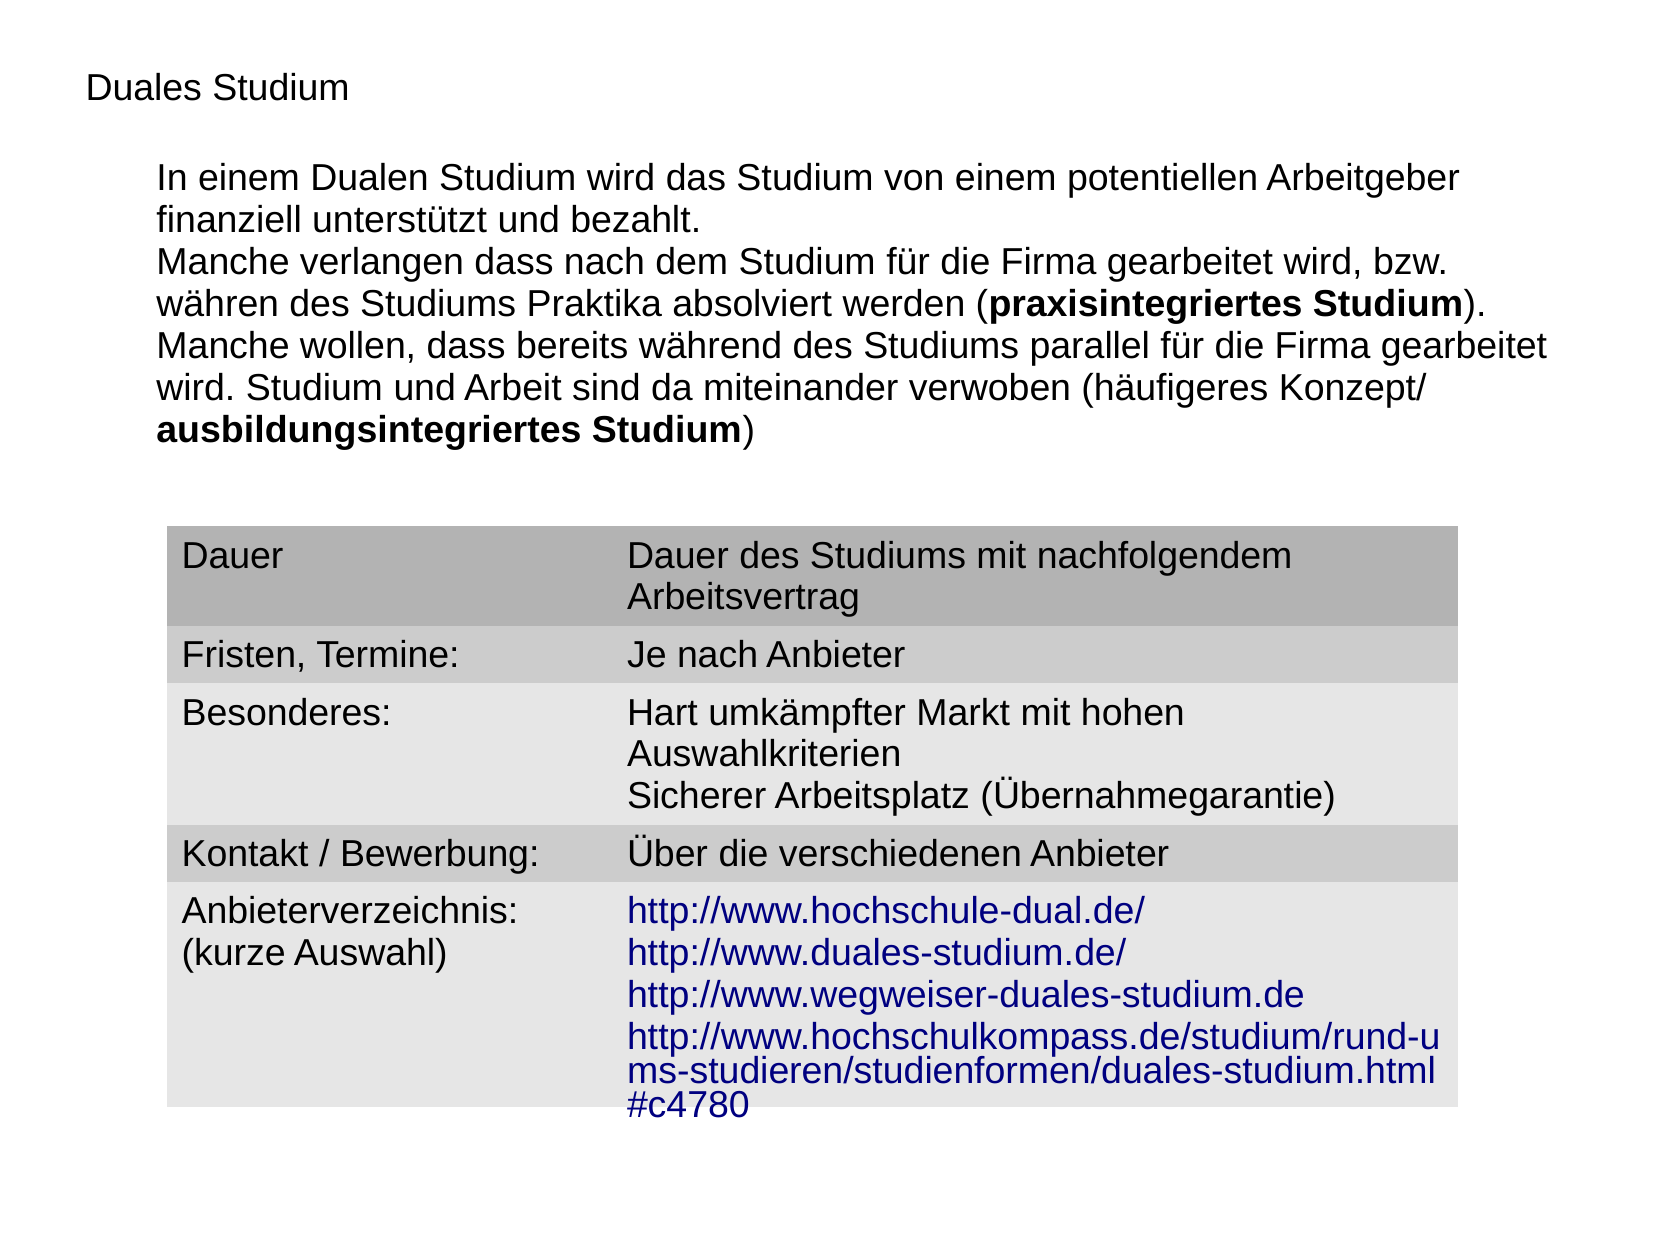

Duales Studium
In einem Dualen Studium wird das Studium von einem potentiellen Arbeitgeber finanziell unterstützt und bezahlt.
Manche verlangen dass nach dem Studium für die Firma gearbeitet wird, bzw. währen des Studiums Praktika absolviert werden (praxisintegriertes Studium).
Manche wollen, dass bereits während des Studiums parallel für die Firma gearbeitet wird. Studium und Arbeit sind da miteinander verwoben (häufigeres Konzept/ ausbildungsintegriertes Studium)
| Dauer | Dauer des Studiums mit nachfolgendem Arbeitsvertrag |
| --- | --- |
| Fristen, Termine: | Je nach Anbieter |
| Besonderes: | Hart umkämpfter Markt mit hohen Auswahlkriterien Sicherer Arbeitsplatz (Übernahmegarantie) |
| Kontakt / Bewerbung: | Über die verschiedenen Anbieter |
| Anbieterverzeichnis: (kurze Auswahl) | http://www.hochschule-dual.de/ http://www.duales-studium.de/ http://www.wegweiser-duales-studium.de http://www.hochschulkompass.de/studium/rund-ums-studieren/studienformen/duales-studium.html#c4780 |